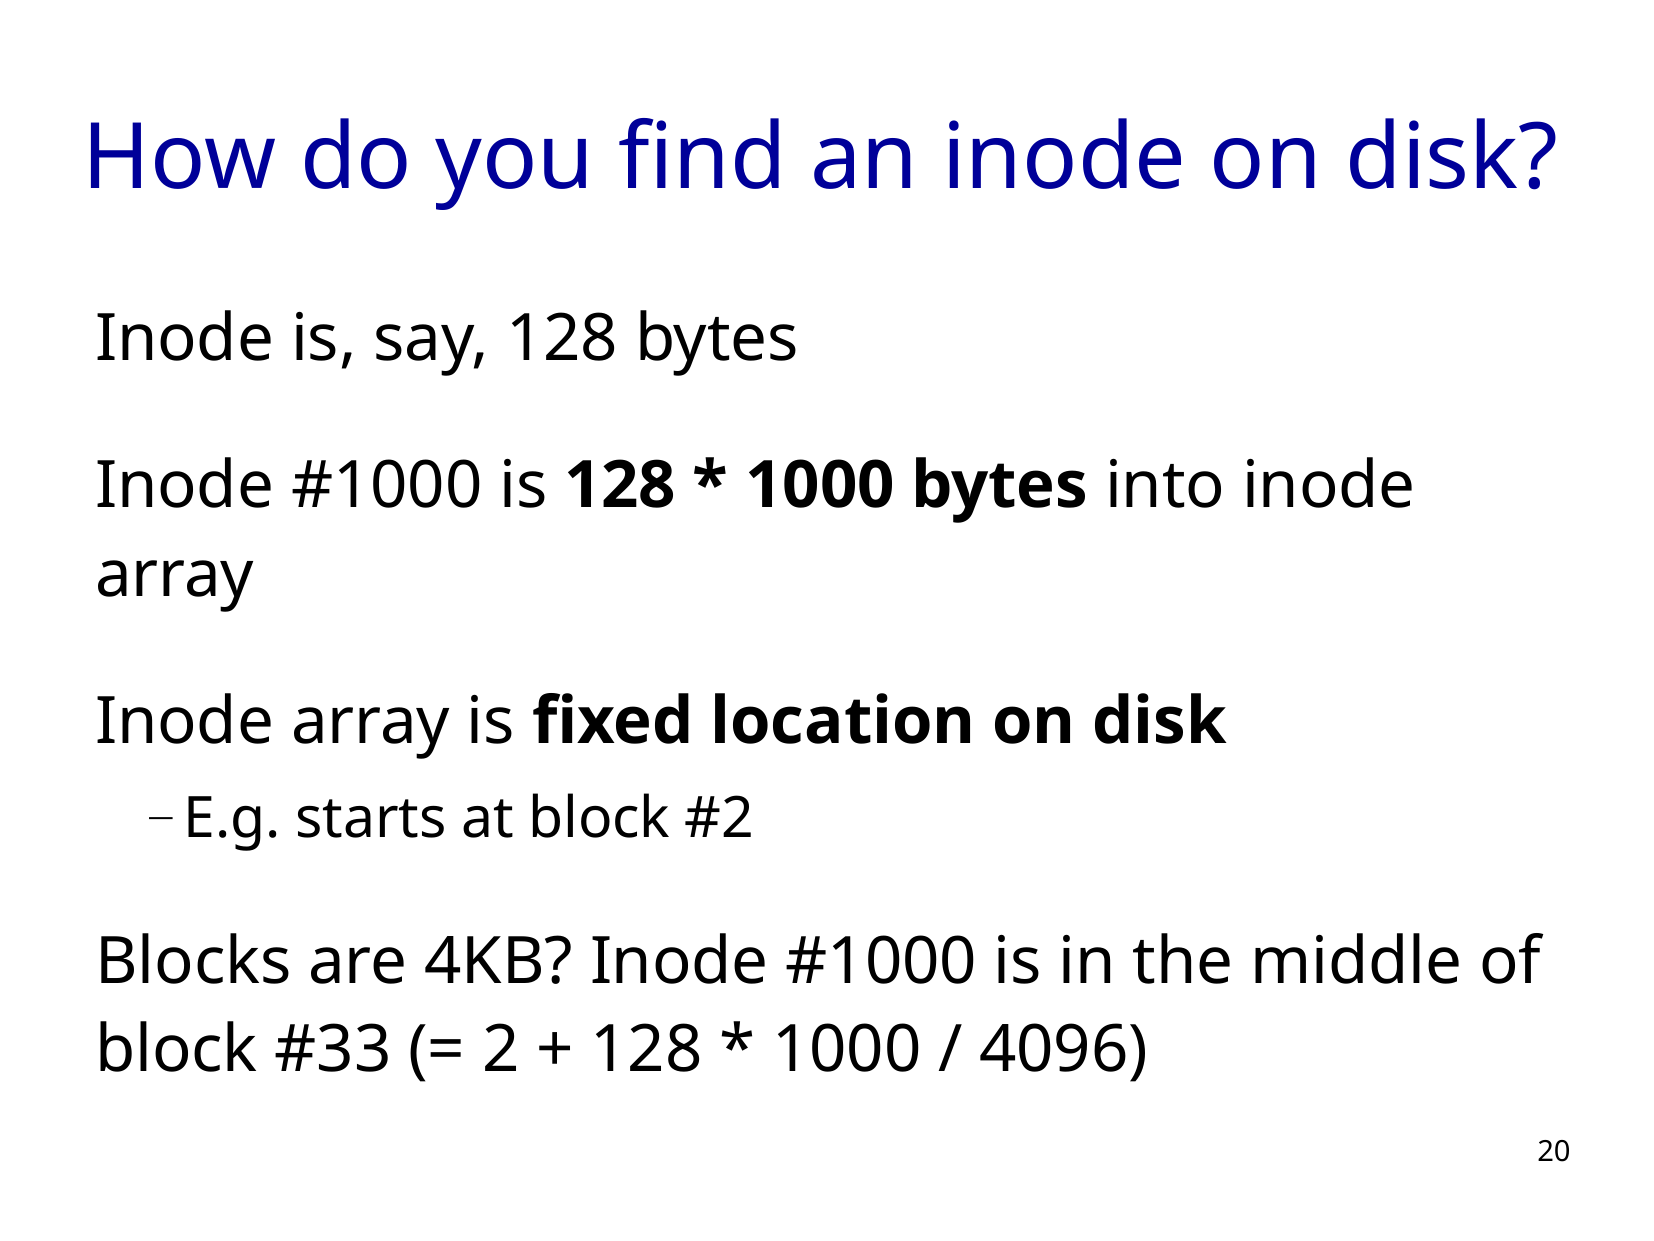

# How do you find an inode on disk?
Inode is, say, 128 bytes
Inode #1000 is 128 * 1000 bytes into inode array
Inode array is fixed location on disk
E.g. starts at block #2
Blocks are 4KB? Inode #1000 is in the middle of block #33 (= 2 + 128 * 1000 / 4096)
20